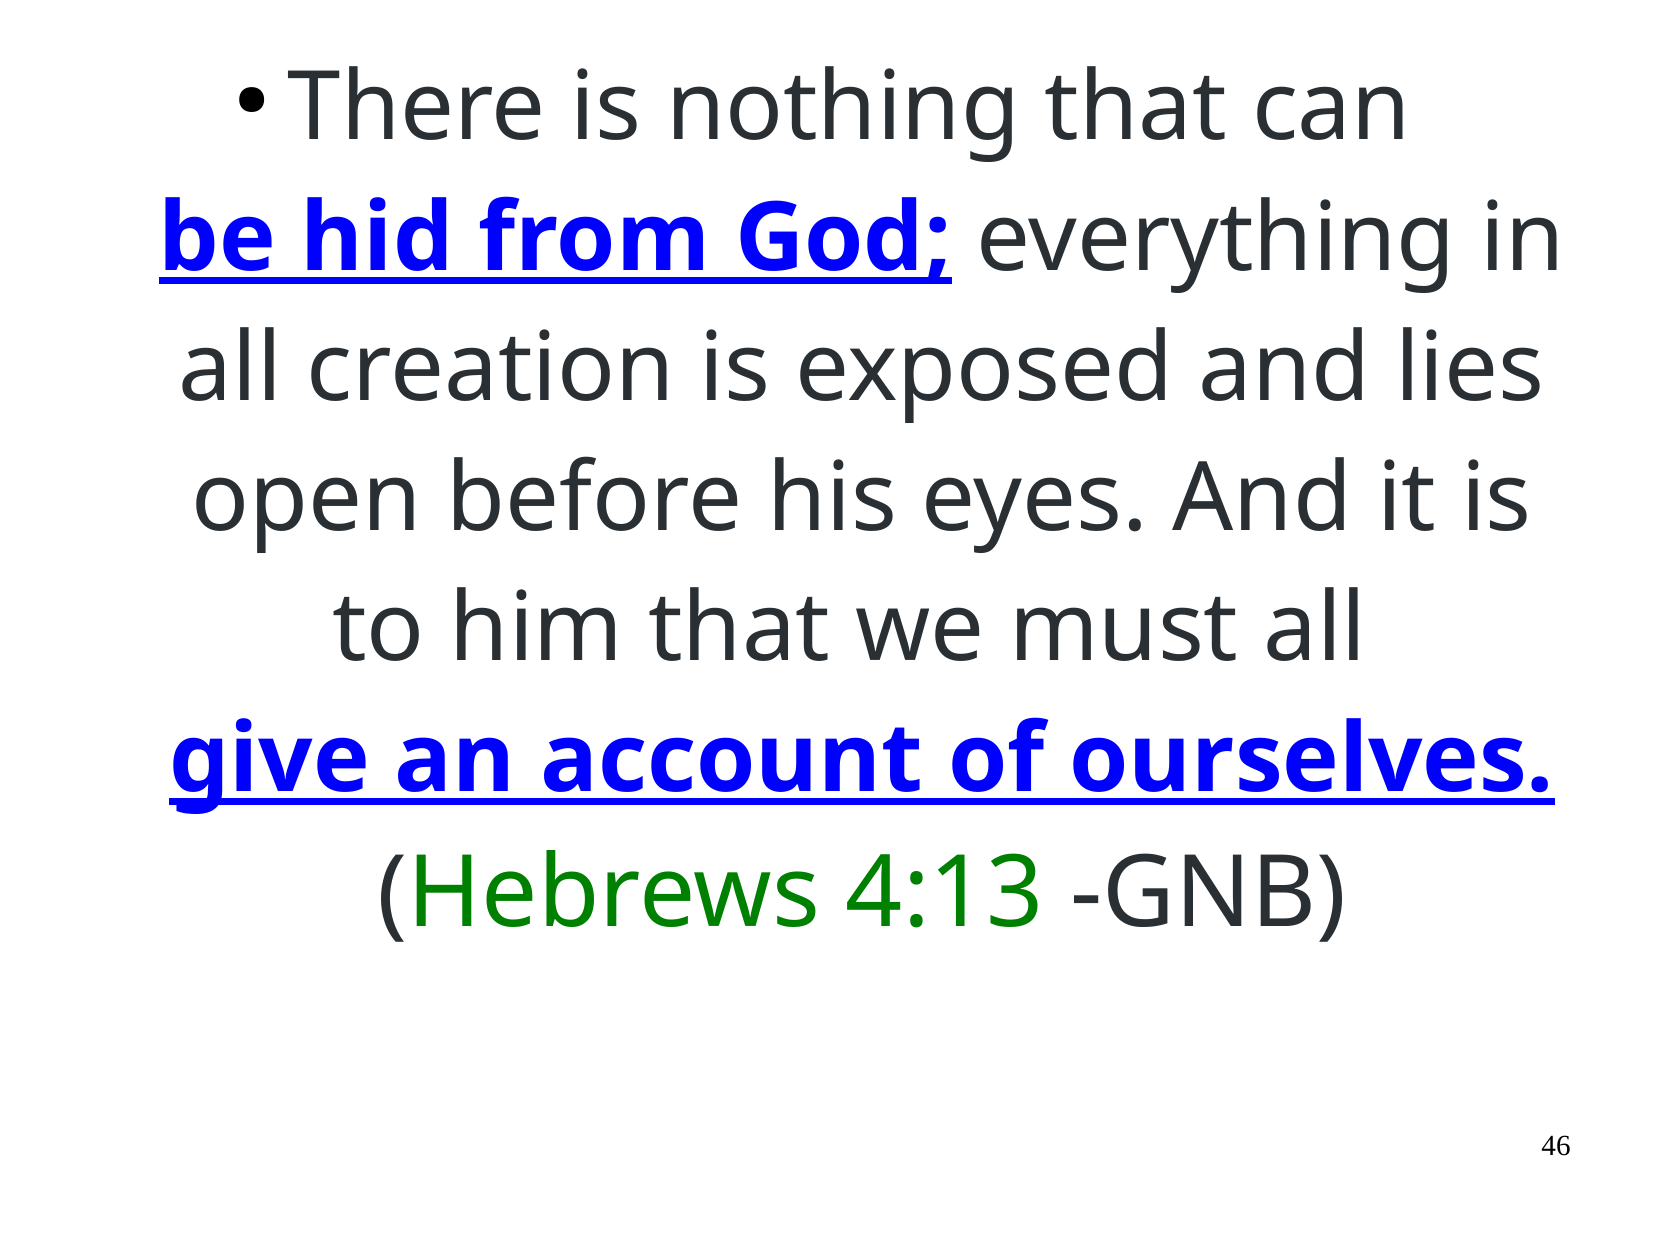

# There is nothing that can be hid from God; everything in all creation is exposed and lies open before his eyes. And it is to him that we must all give an account of ourselves. (Hebrews 4:13 -GNB)
46